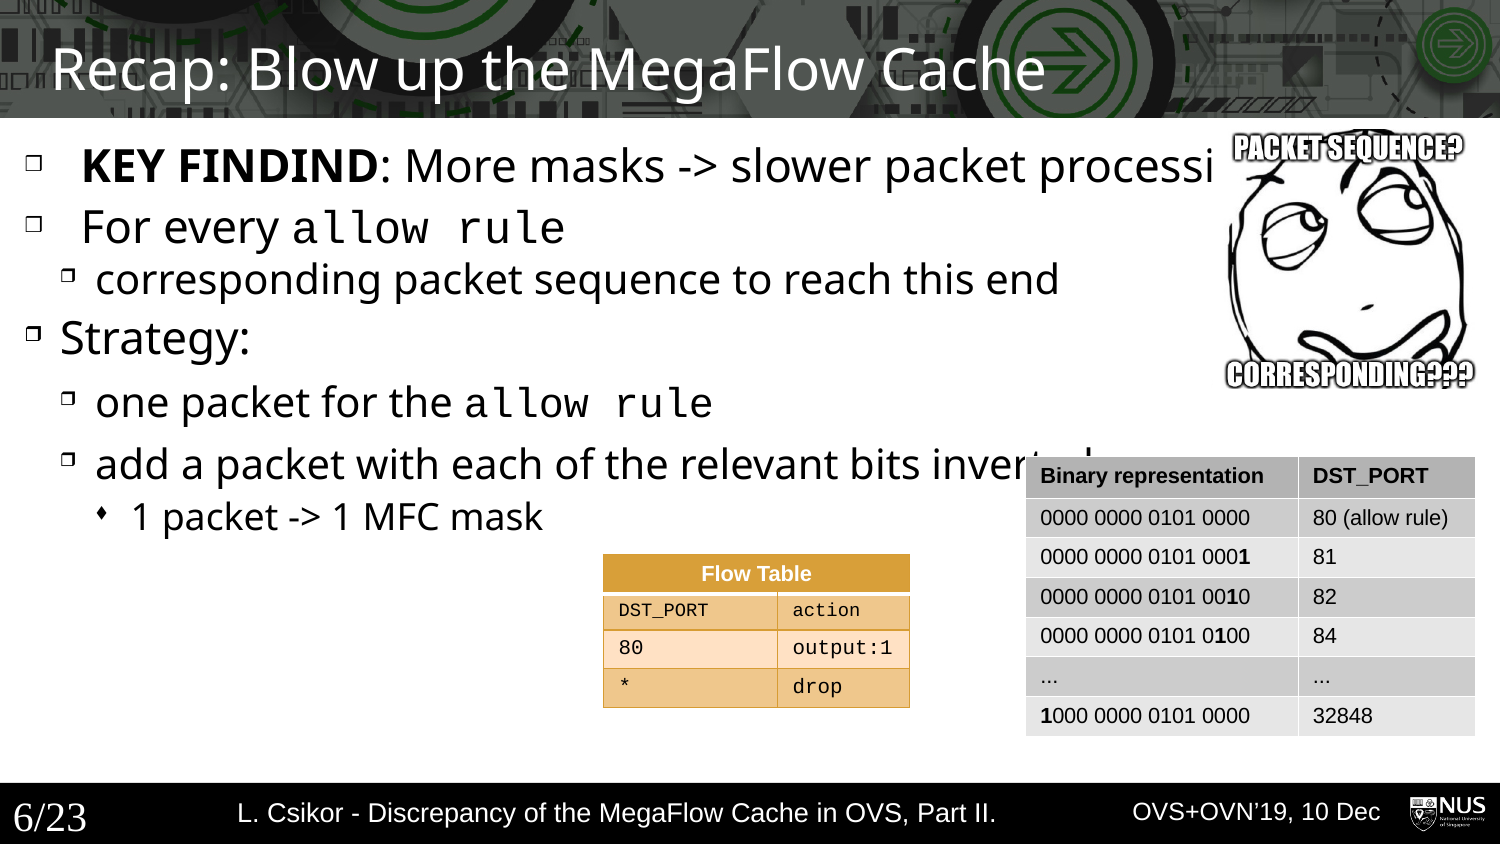

Recap: Blow up the MegaFlow Cache
KEY FINDIND: More masks -> slower packet processing
For every allow rule
corresponding packet sequence to reach this end
Strategy:
one packet for the allow rule
add a packet with each of the relevant bits inverted
1 packet -> 1 MFC mask
| Binary representation | DST\_PORT |
| --- | --- |
| 0000 0000 0101 0000 | 80 (allow rule) |
| 0000 0000 0101 0001 | 81 |
| 0000 0000 0101 0010 | 82 |
| 0000 0000 0101 0100 | 84 |
| ... | ... |
| 1000 0000 0101 0000 | 32848 |
| Flow Table | |
| --- | --- |
| DST\_PORT | action |
| 80 | output:1 |
| \* | drop |